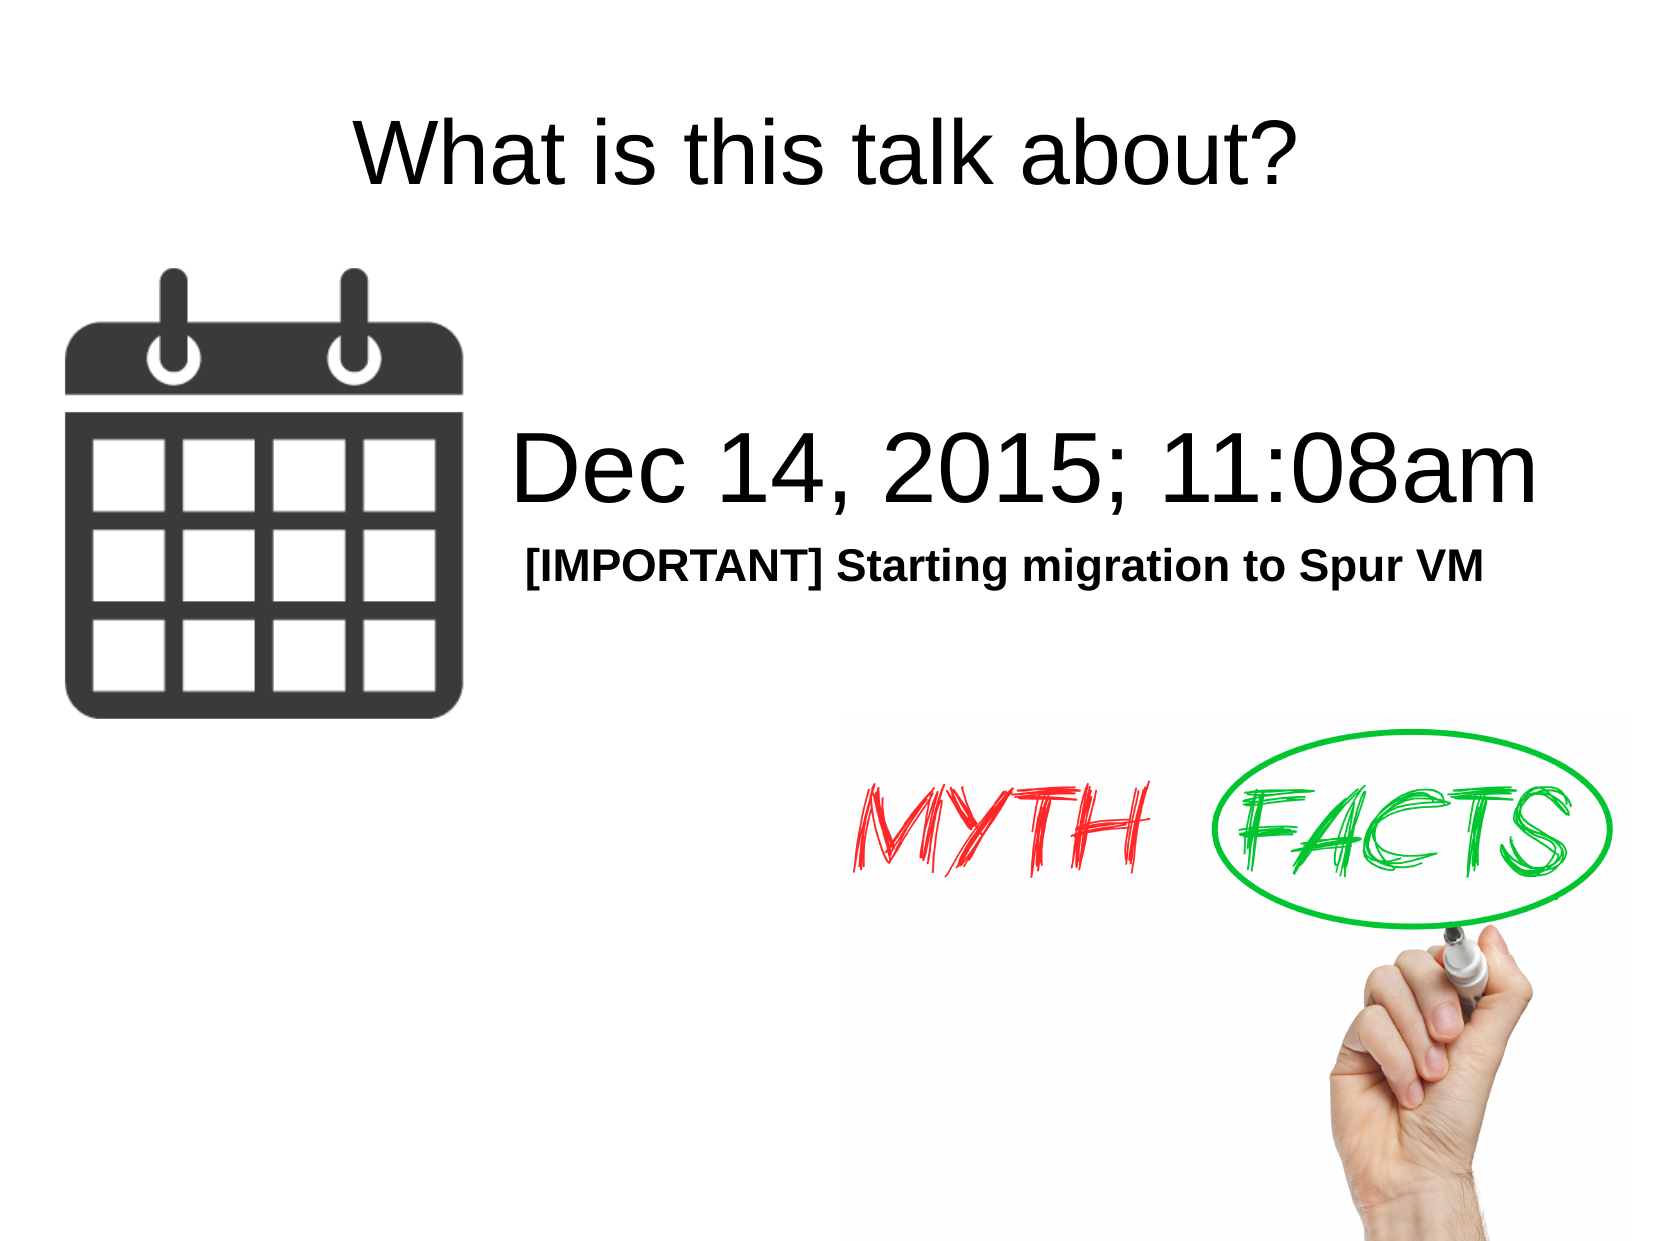

# What is this talk about?
Dec 14, 2015; 11:08am
[IMPORTANT] Starting migration to Spur VM